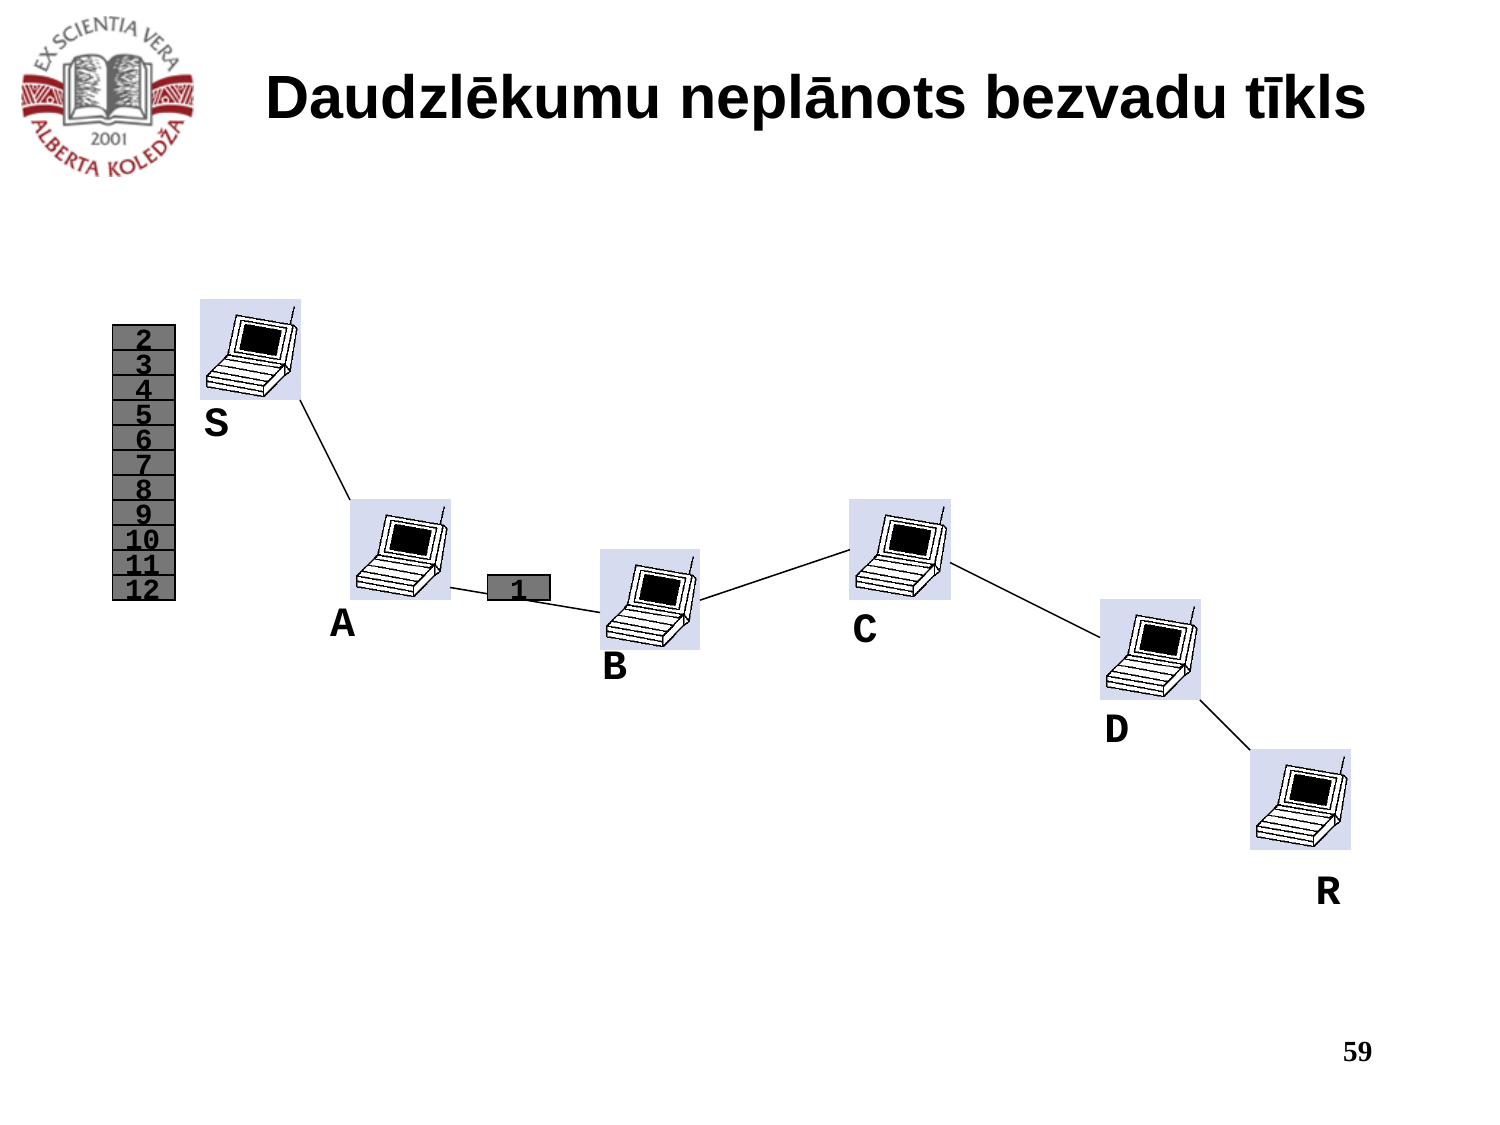

# Daudzlēkumu neplānots bezvadu tīkls
2
3
4
S
5
6
7
8
9
10
11
12
1
A
C
B
D
R